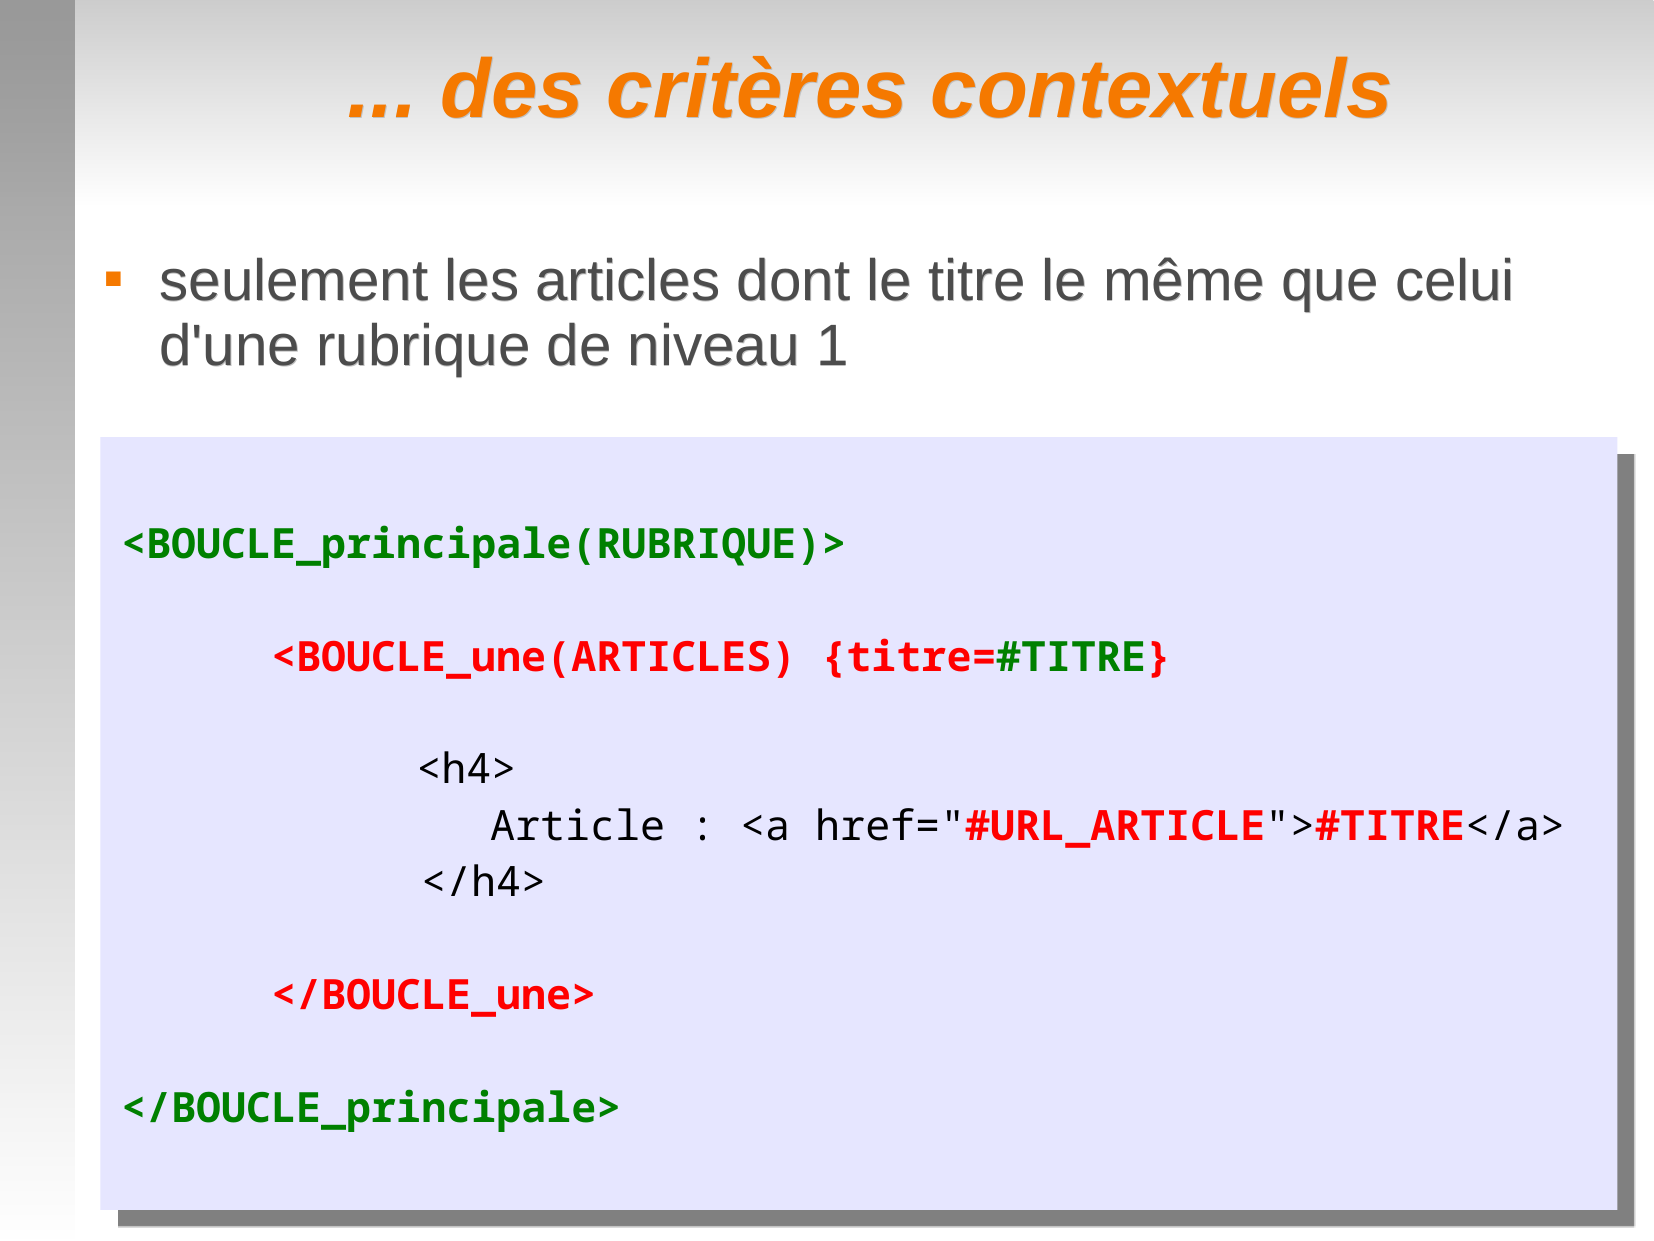

# ... des critères contextuels
seulement les articles dont le titre le même que celui d'une rubrique de niveau 1
<BOUCLE_principale(RUBRIQUE)>
	<BOUCLE_une(ARTICLES) {titre=#TITRE}
				<h4>
					Article : <a href="#URL_ARTICLE">#TITRE</a>
		</h4>
	</BOUCLE_une>
</BOUCLE_principale>